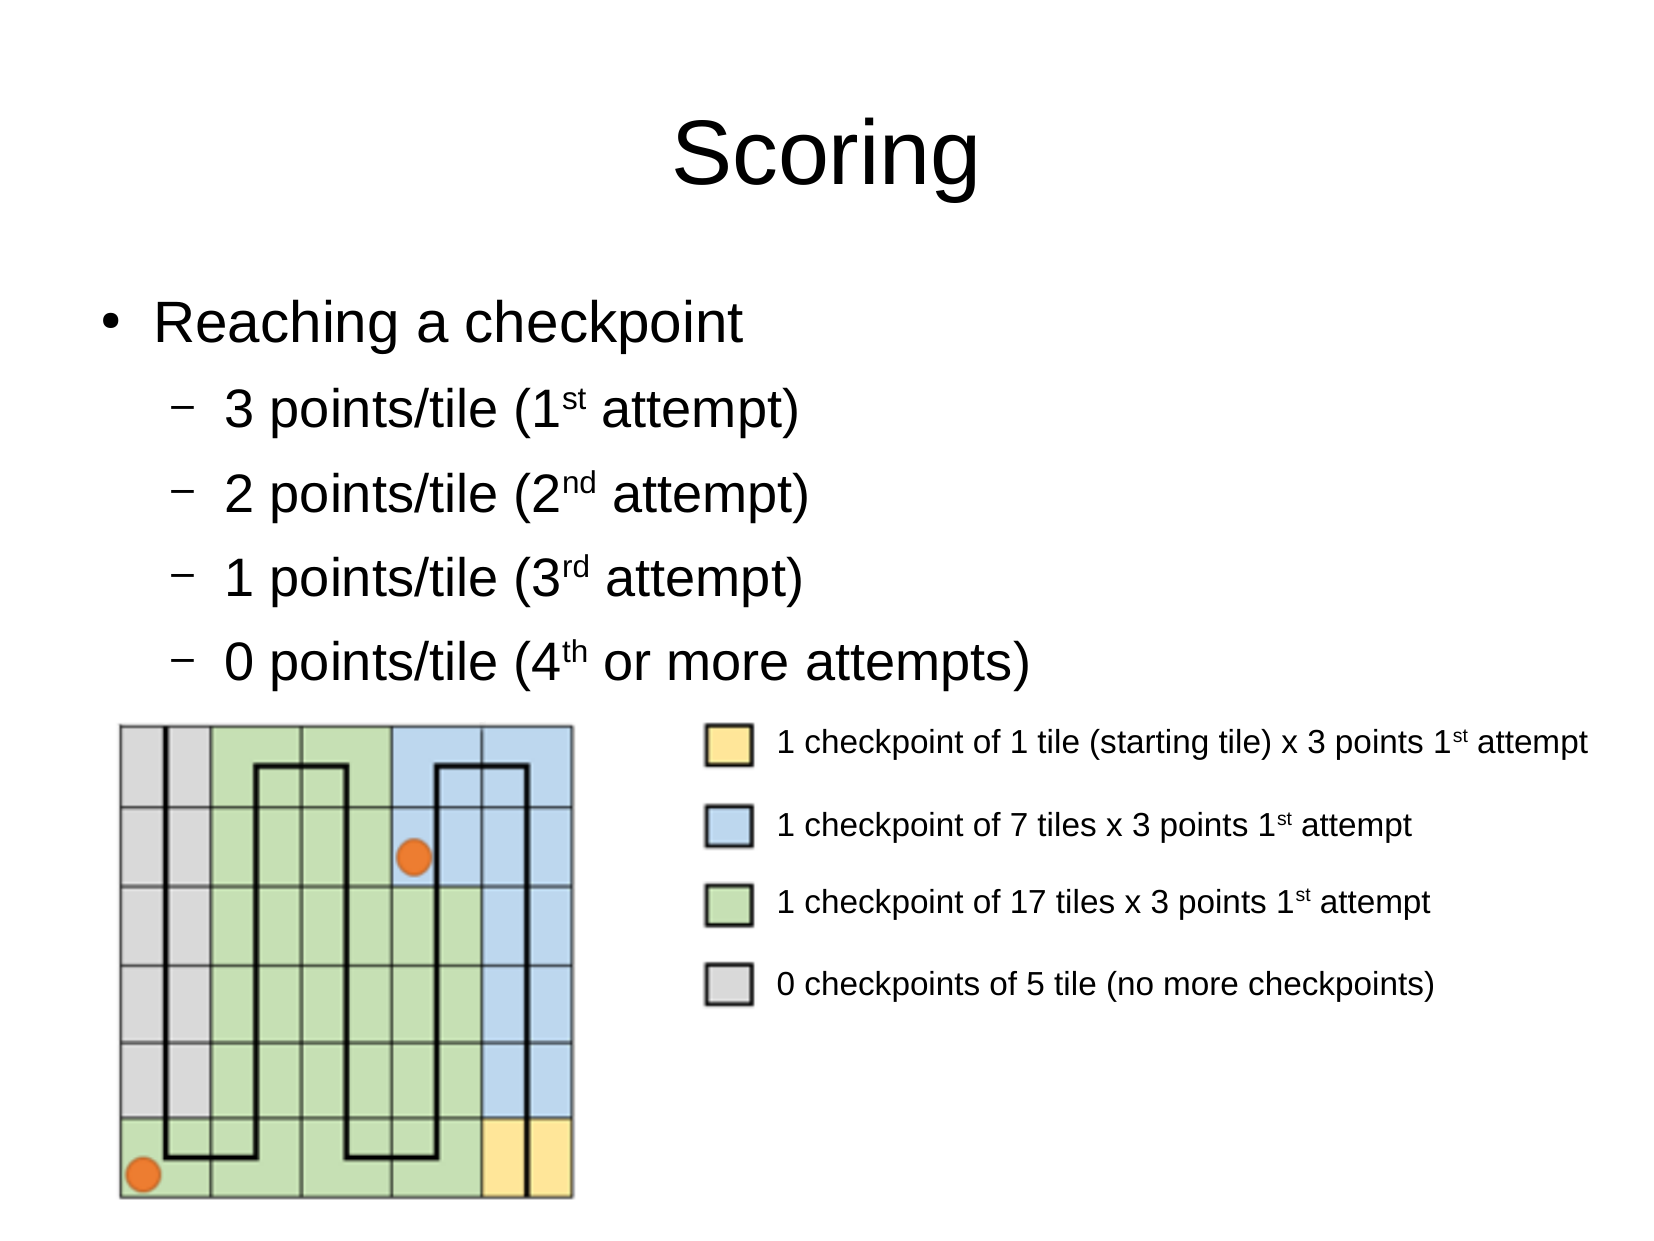

# Scoring
Reaching a checkpoint
3 points/tile (1st attempt)
2 points/tile (2nd attempt)
1 points/tile (3rd attempt)
0 points/tile (4th or more attempts)
1 checkpoint of 1 tile (starting tile) x 3 points 1st attempt
1 checkpoint of 7 tiles x 3 points 1st attempt
1 checkpoint of 17 tiles x 3 points 1st attempt
0 checkpoints of 5 tile (no more checkpoints)